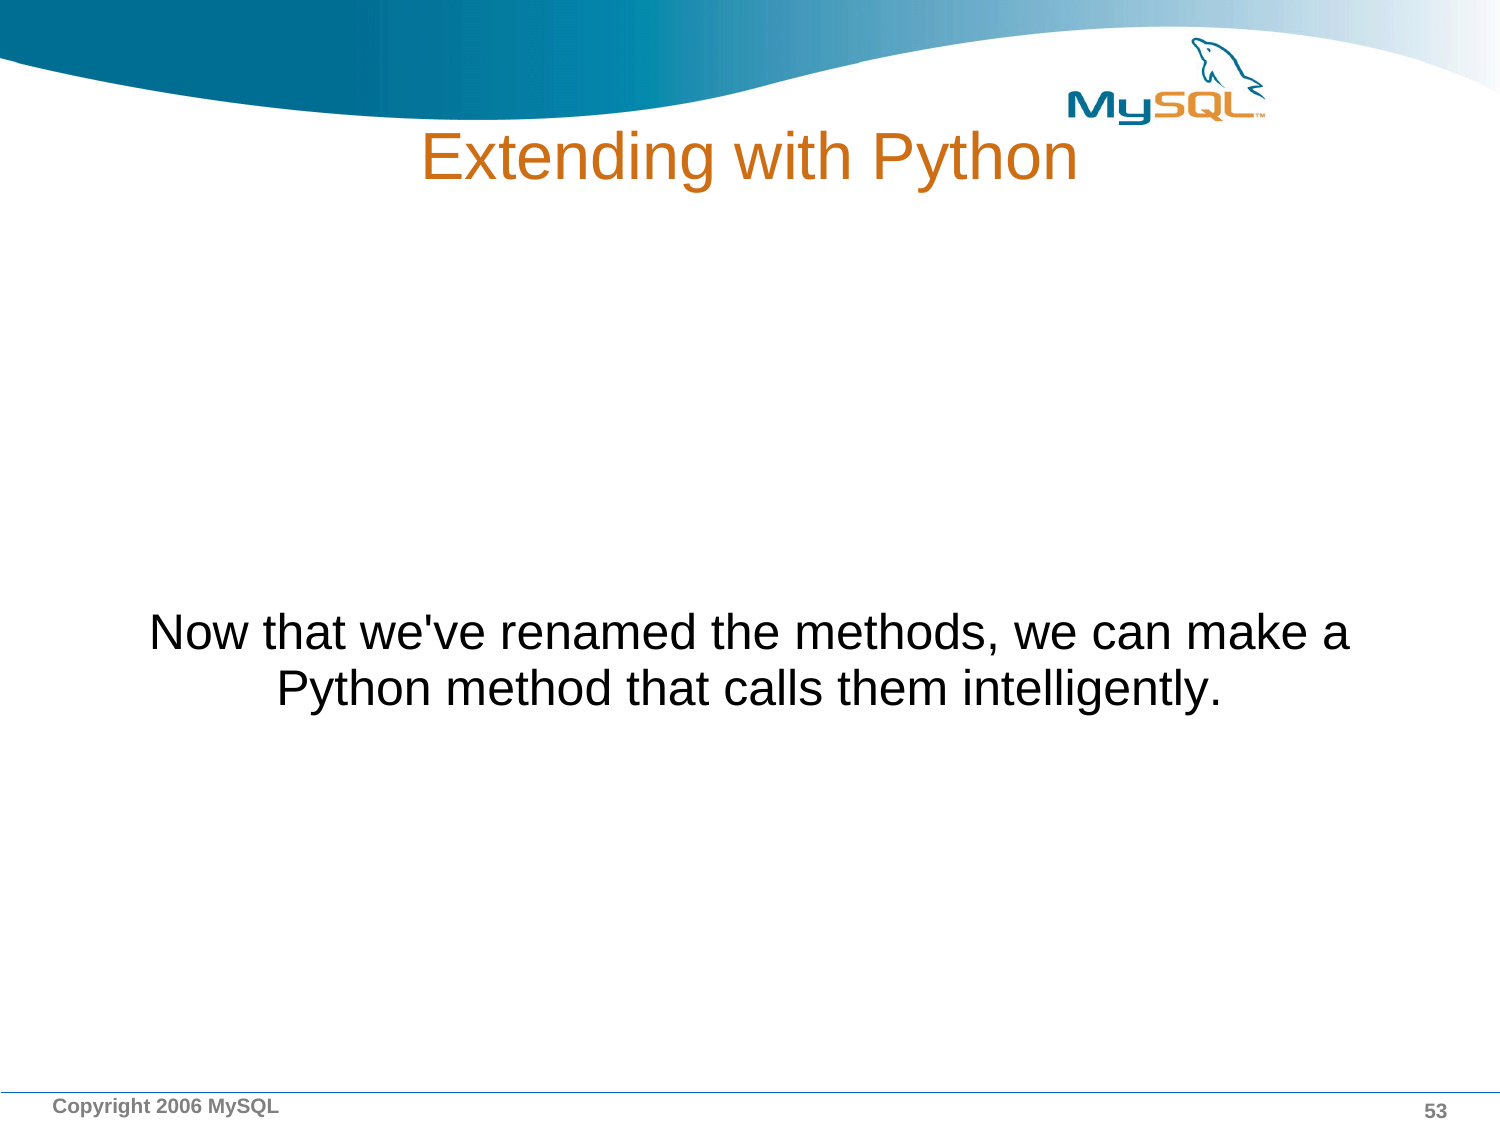

# Extending with Python
Now that we've renamed the methods, we can make a Python method that calls them intelligently.